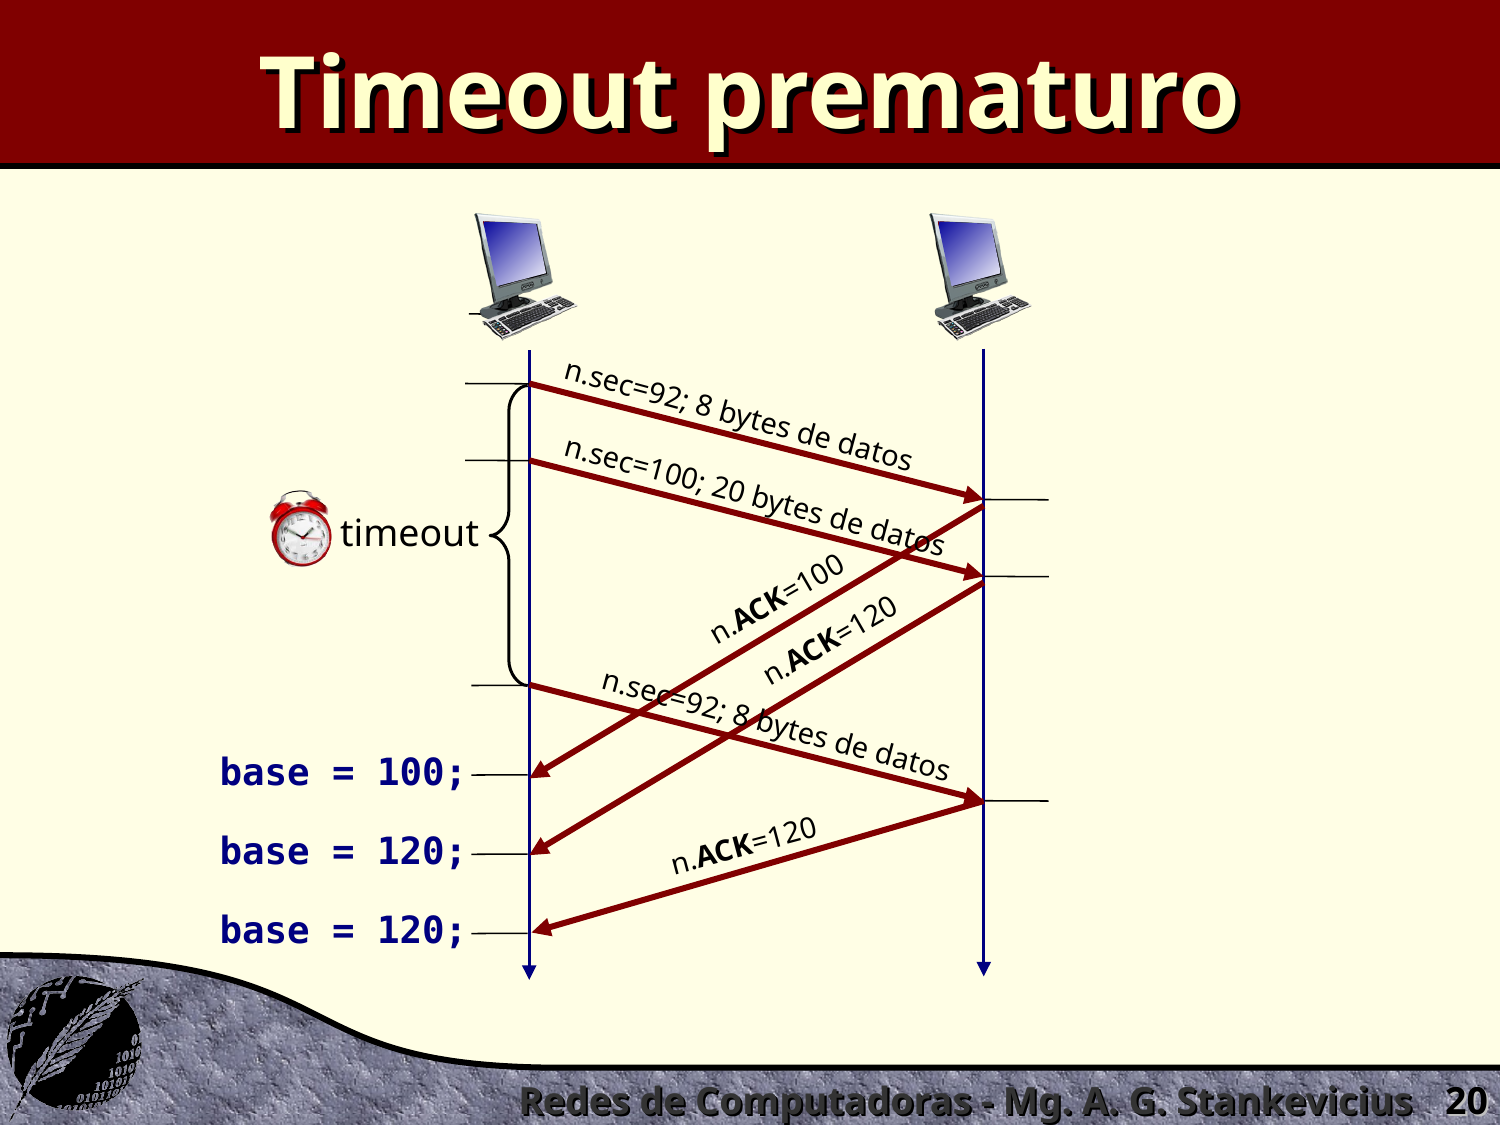

# Timeout prematuro
n.sec=92; 8 bytes de datos
timeout
n.sec=100; 20 bytes de datos
n.ACK=100
n.ACK=120
n.sec=92; 8 bytes de datos
base = 100;
n.ACK=120
base = 120;
base = 120;
20